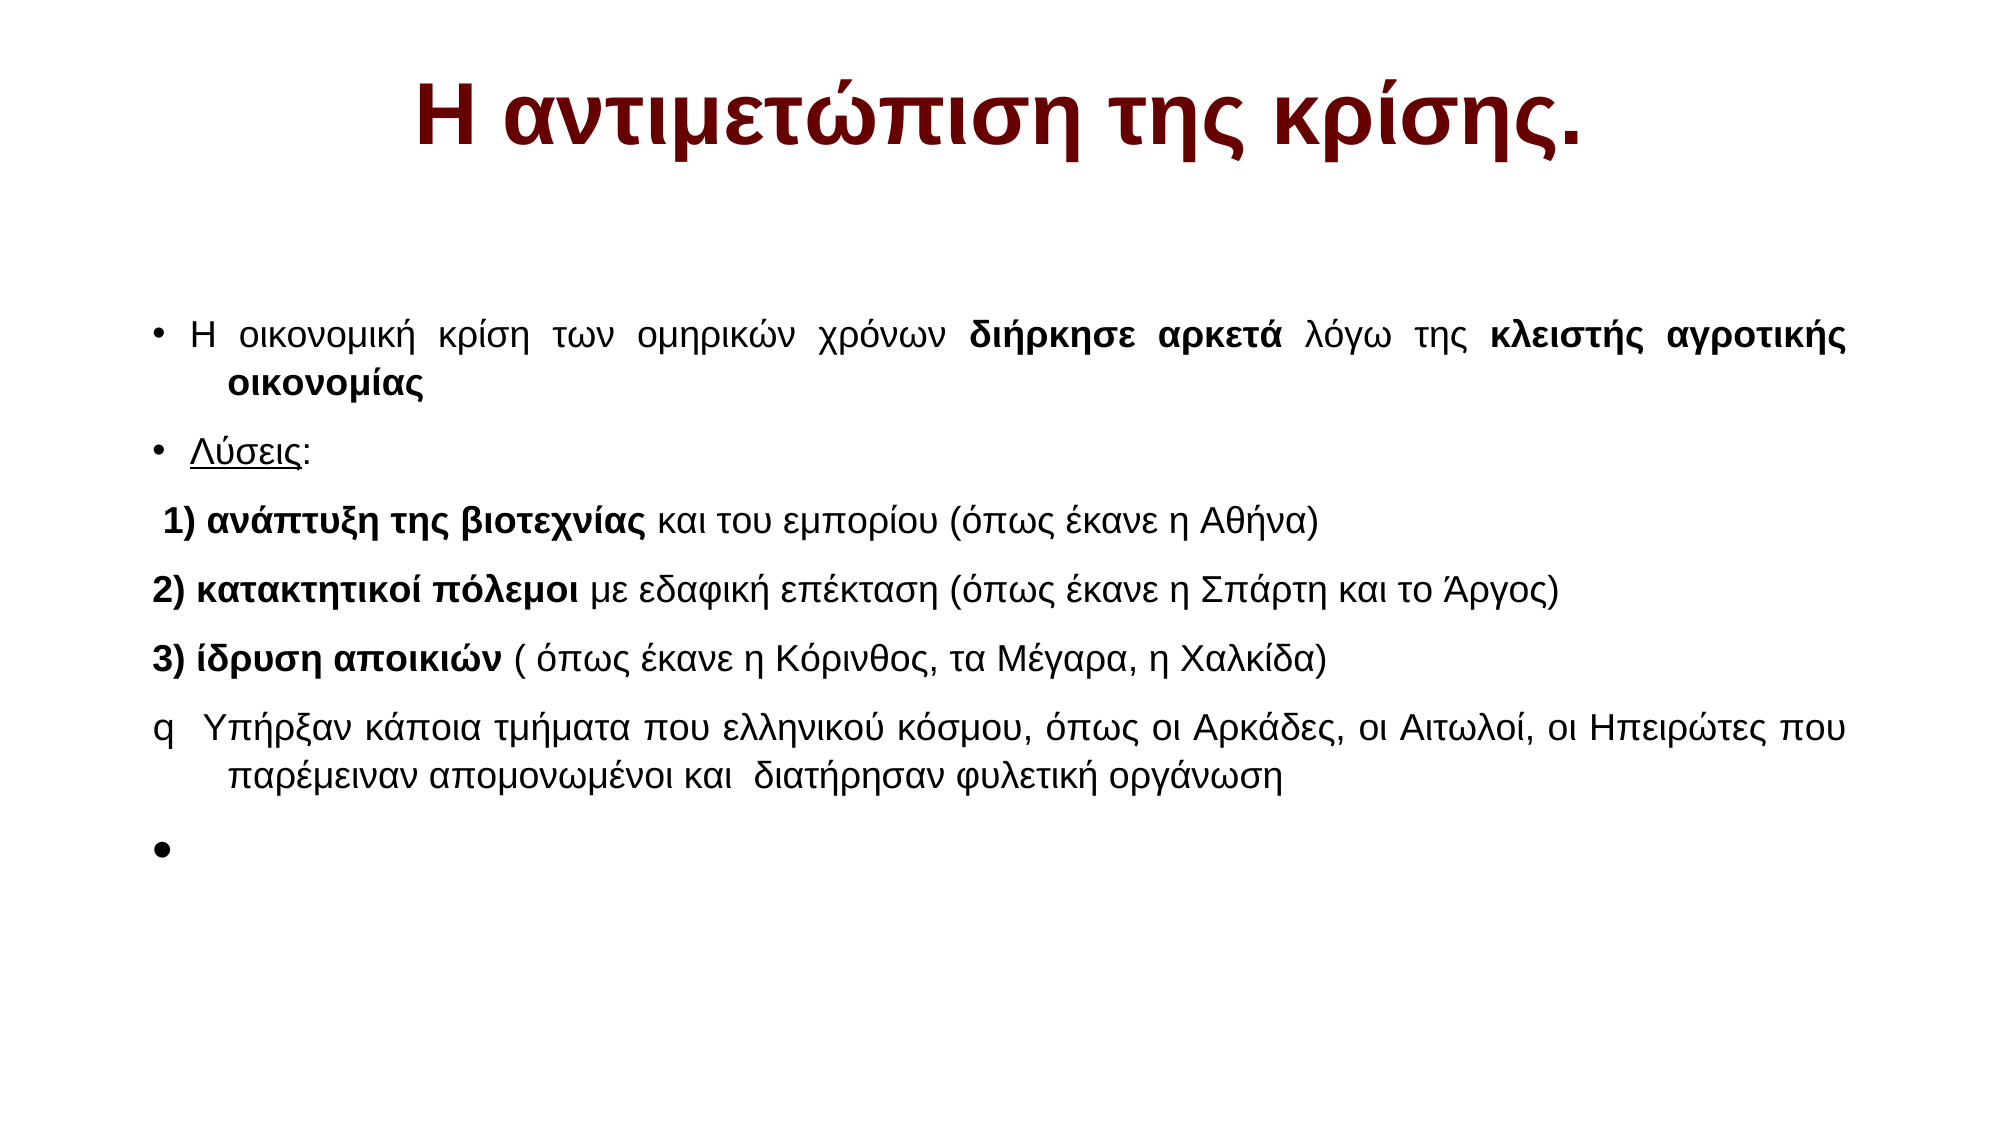

# Η αντιμετώπιση της κρίσης.
Η οικονομική κρίση των ομηρικών χρόνων διήρκησε αρκετά λόγω της κλειστής αγροτικής οικονομίας
Λύσεις:
 1) ανάπτυξη της βιοτεχνίας και του εμπορίου (όπως έκανε η Αθήνα)
2) κατακτητικοί πόλεμοι με εδαφική επέκταση (όπως έκανε η Σπάρτη και το Άργος)
3) ίδρυση αποικιών ( όπως έκανε η Κόρινθος, τα Μέγαρα, η Χαλκίδα)
 Υπήρξαν κάποια τμήματα που ελληνικού κόσμου, όπως οι Αρκάδες, οι Αιτωλοί, οι Ηπειρώτες που παρέμειναν απομονωμένοι και διατήρησαν φυλετική οργάνωση